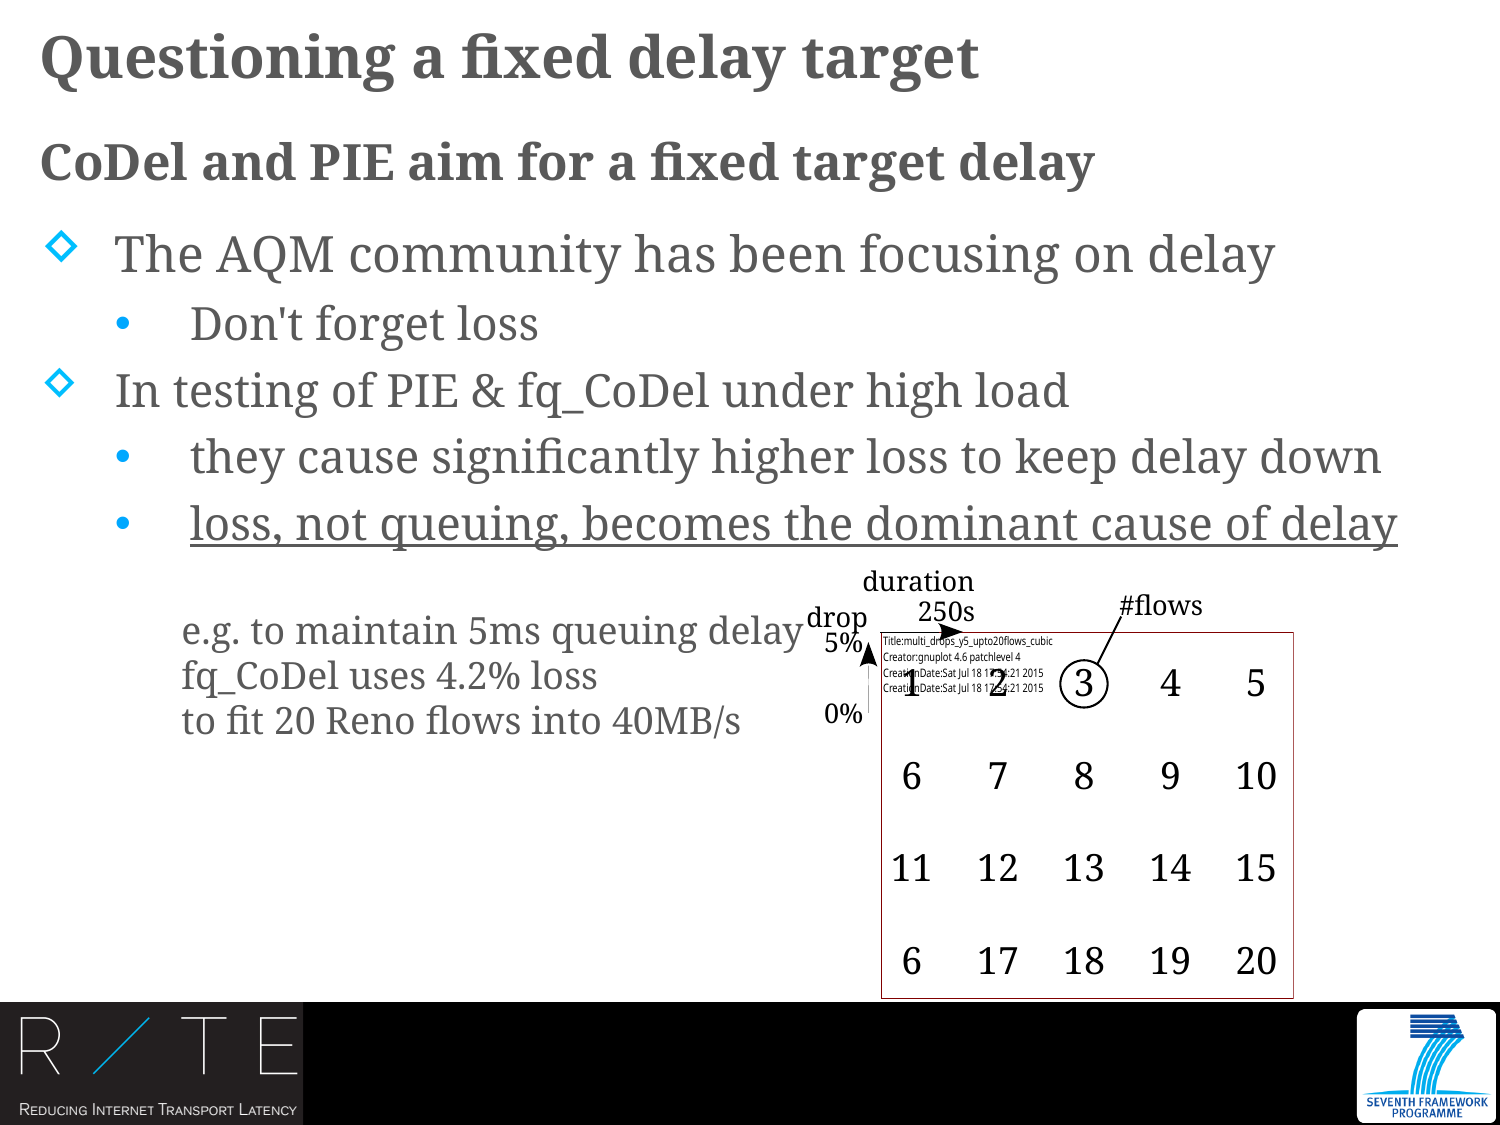

# Questioning a fixed delay target
CoDel and PIE aim for a fixed target delay
The AQM community has been focusing on delay
Don't forget loss
In testing of PIE & fq_CoDel under high load
they cause significantly higher loss to keep delay down
loss, not queuing, becomes the dominant cause of delay
e.g. to maintain 5ms queuing delay
fq_CoDel uses 4.2% loss
to fit 20 Reno flows into 40MB/s
duration
250s
#flows
drop
5%
| 1 | 2 | 3 | 4 | 5 |
| --- | --- | --- | --- | --- |
| 6 | 7 | 8 | 9 | 10 |
| 11 | 12 | 13 | 14 | 15 |
| 6 | 17 | 18 | 19 | 20 |
0%